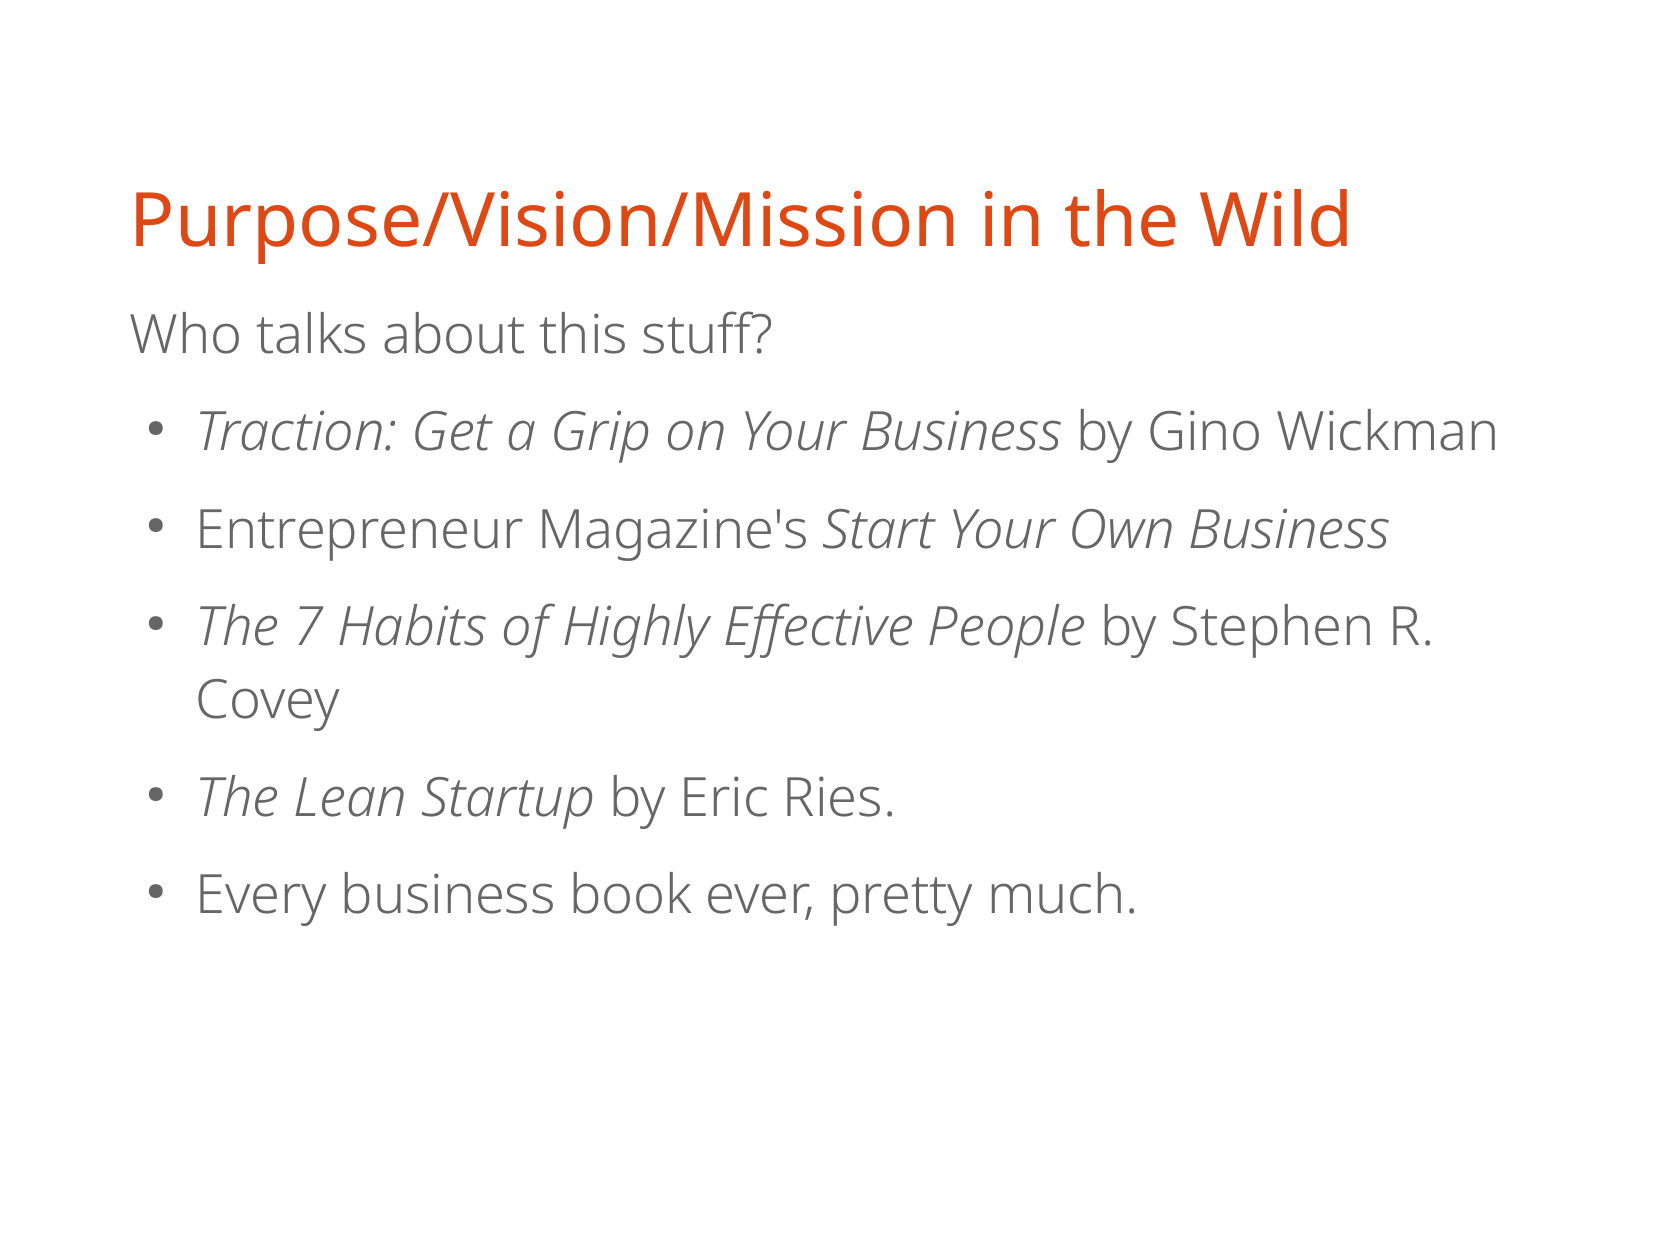

# Purpose/Vision/Mission in the Wild
Who talks about this stuff?
Traction: Get a Grip on Your Business by Gino Wickman
Entrepreneur Magazine's Start Your Own Business
The 7 Habits of Highly Effective People by Stephen R. Covey
The Lean Startup by Eric Ries.
Every business book ever, pretty much.